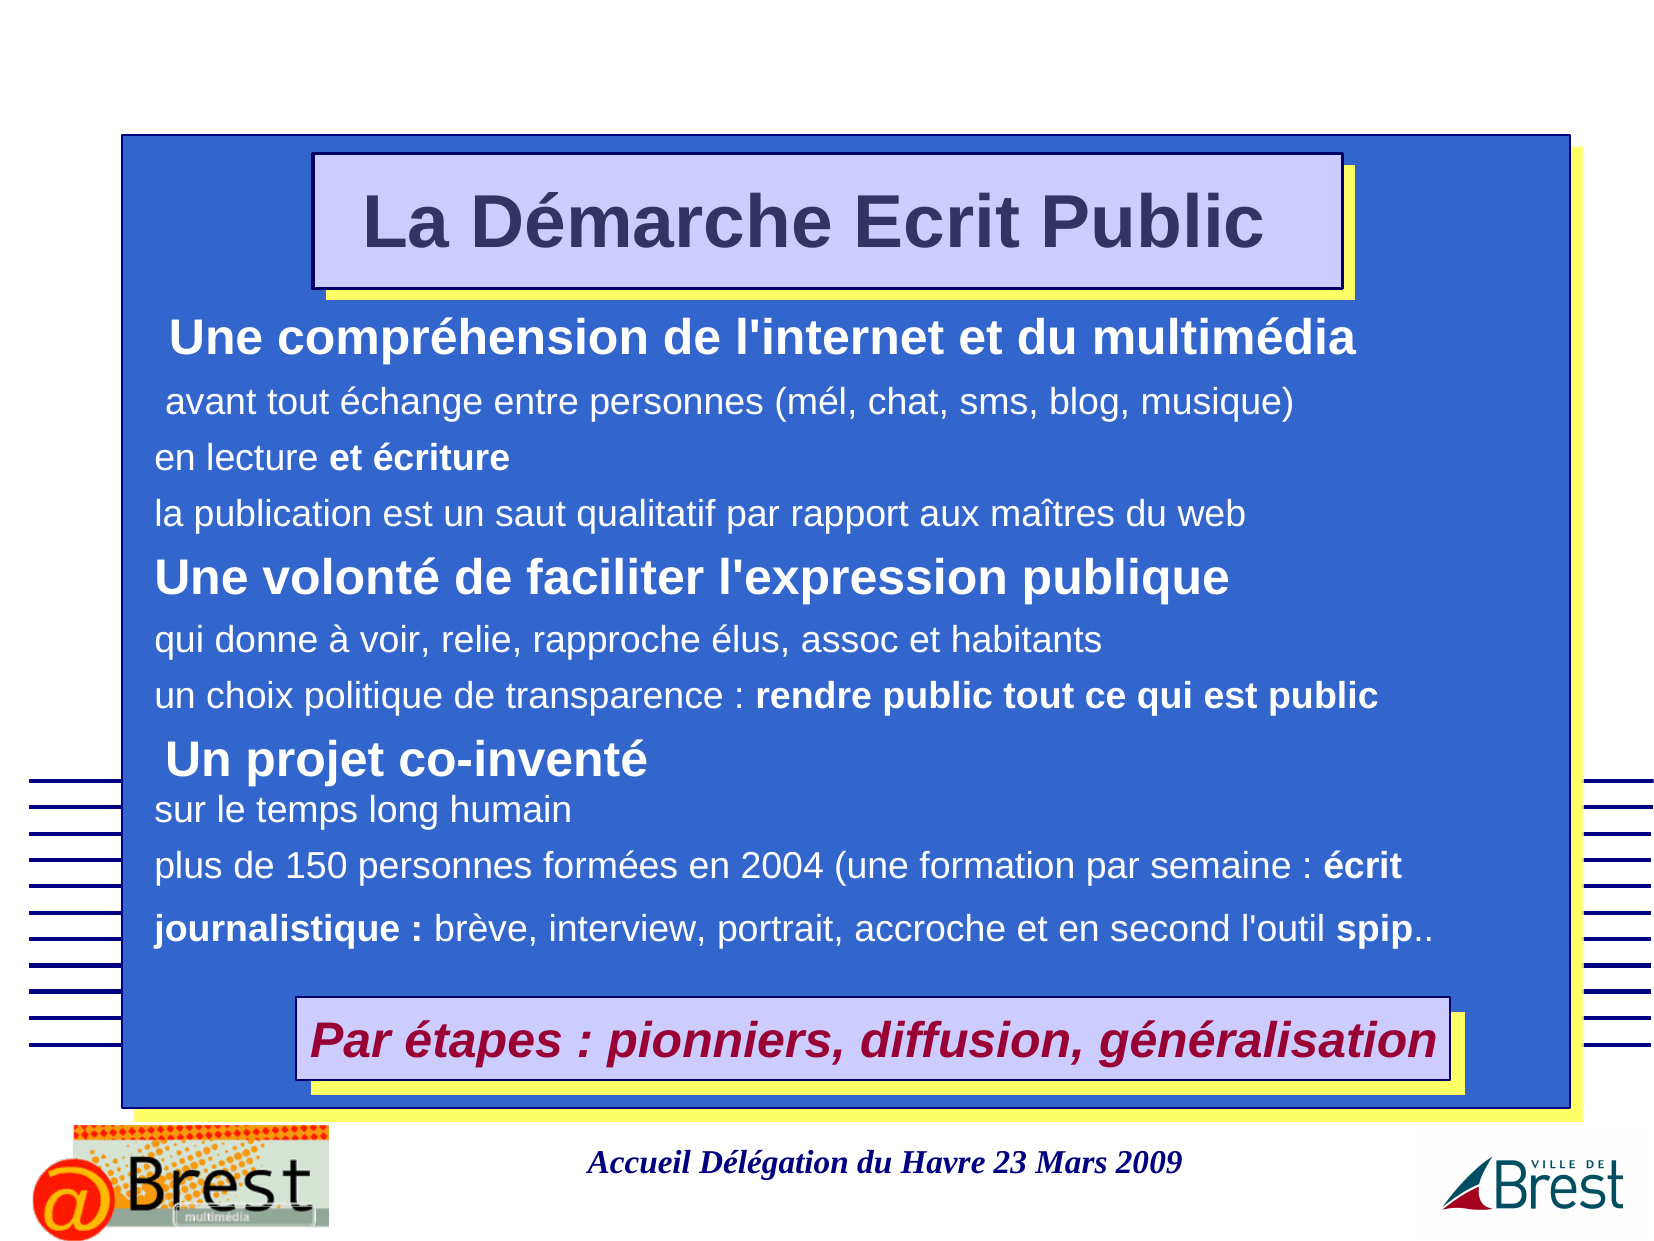

La Démarche Ecrit Public
 Une compréhension de l'internet et du multimédia
 avant tout échange entre personnes (mél, chat, sms, blog, musique)
en lecture et écriture
la publication est un saut qualitatif par rapport aux maîtres du web
Une volonté de faciliter l'expression publique
qui donne à voir, relie, rapproche élus, assoc et habitants
un choix politique de transparence : rendre public tout ce qui est public
 Un projet co-inventé
sur le temps long humain
plus de 150 personnes formées en 2004 (une formation par semaine : écrit journalistique : brève, interview, portrait, accroche et en second l'outil spip..
Par étapes : pionniers, diffusion, généralisation
Plus de 150 personnes form
é
es en 2004